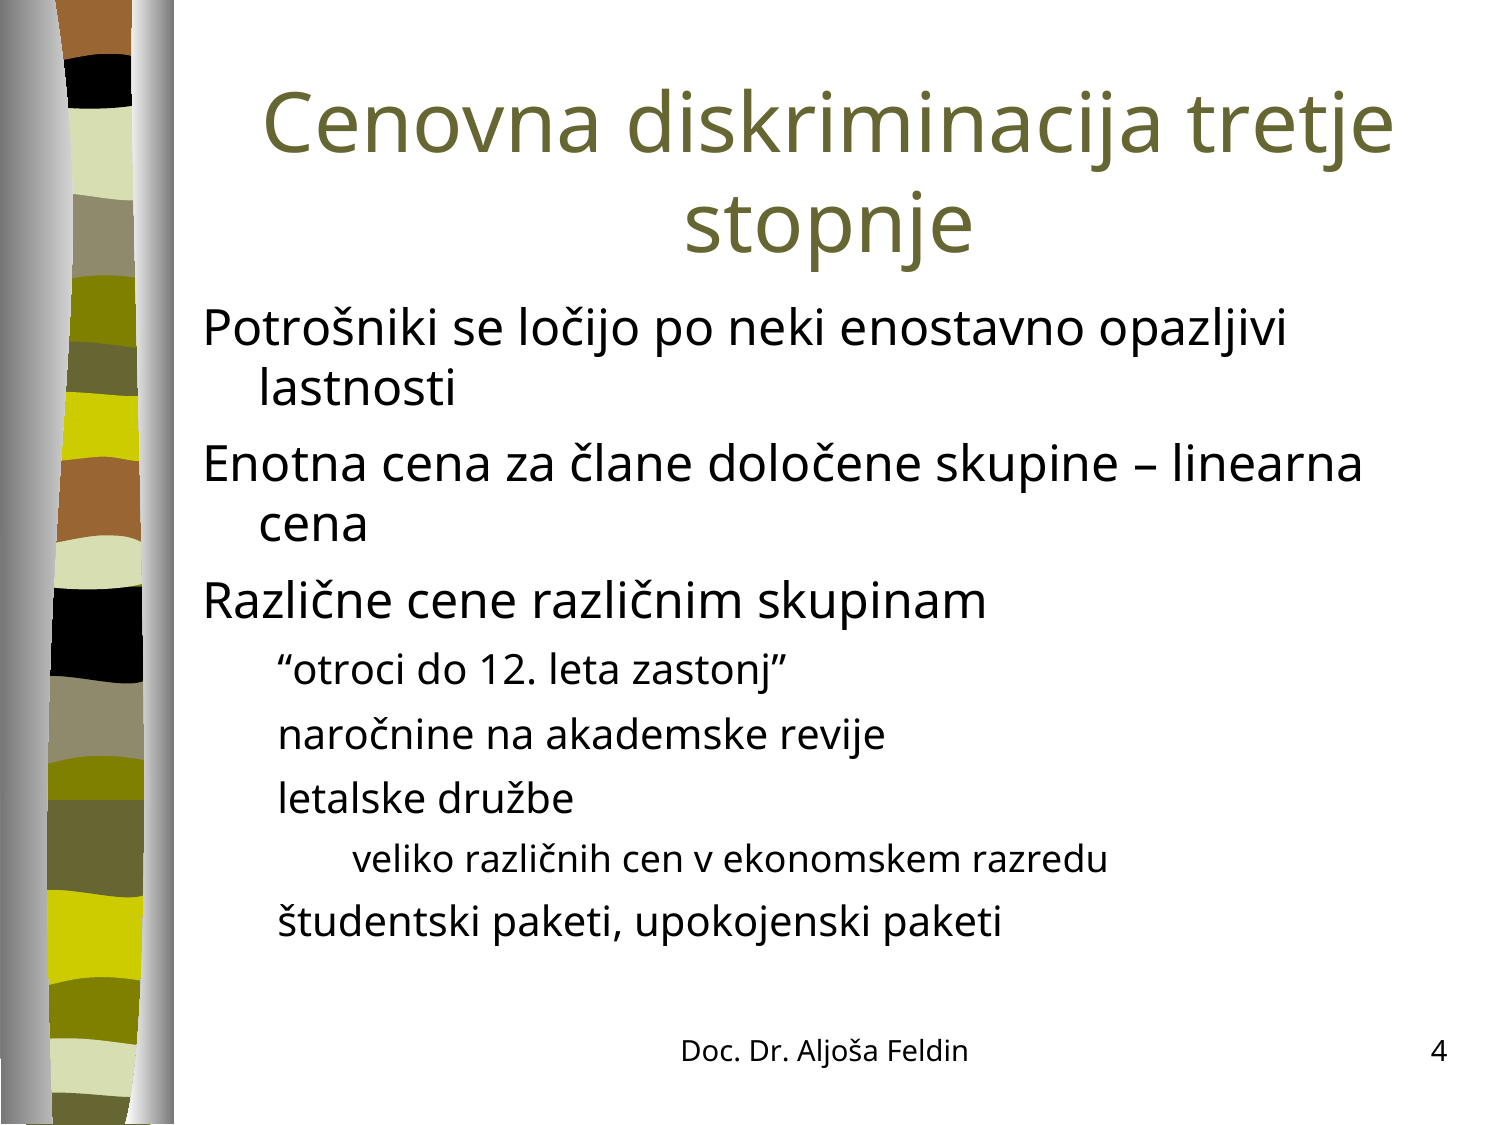

# Cenovna diskriminacija tretje stopnje
Potrošniki se ločijo po neki enostavno opazljivi lastnosti
Enotna cena za člane določene skupine – linearna cena
Različne cene različnim skupinam
“otroci do 12. leta zastonj”
naročnine na akademske revije
letalske družbe
veliko različnih cen v ekonomskem razredu
študentski paketi, upokojenski paketi
Doc. Dr. Aljoša Feldin